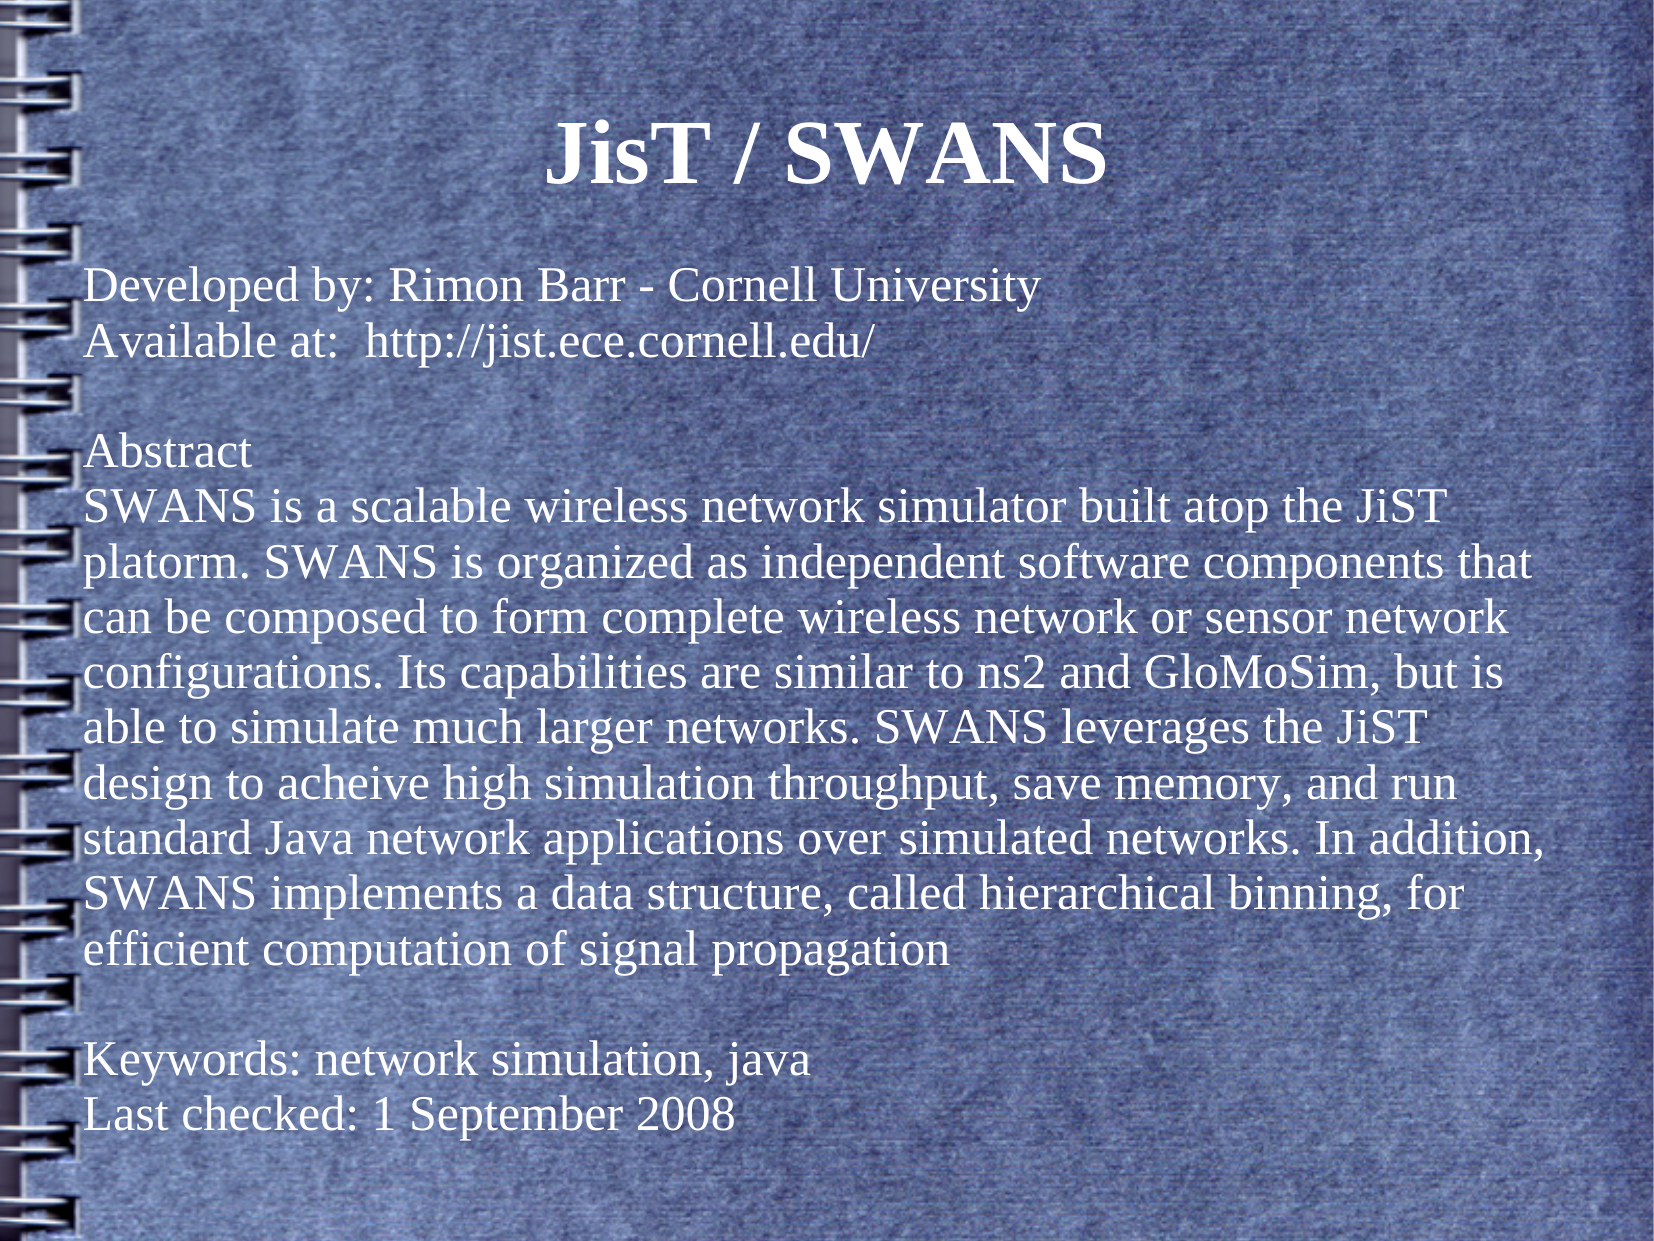

# JisT / SWANS
Developed by: Rimon Barr - Cornell University
Available at: http://jist.ece.cornell.edu/
Abstract
SWANS is a scalable wireless network simulator built atop the JiST platorm. SWANS is organized as independent software components that can be composed to form complete wireless network or sensor network configurations. Its capabilities are similar to ns2 and GloMoSim, but is able to simulate much larger networks. SWANS leverages the JiST design to acheive high simulation throughput, save memory, and run standard Java network applications over simulated networks. In addition, SWANS implements a data structure, called hierarchical binning, for efficient computation of signal propagation
Keywords: network simulation, java
Last checked: 1 September 2008